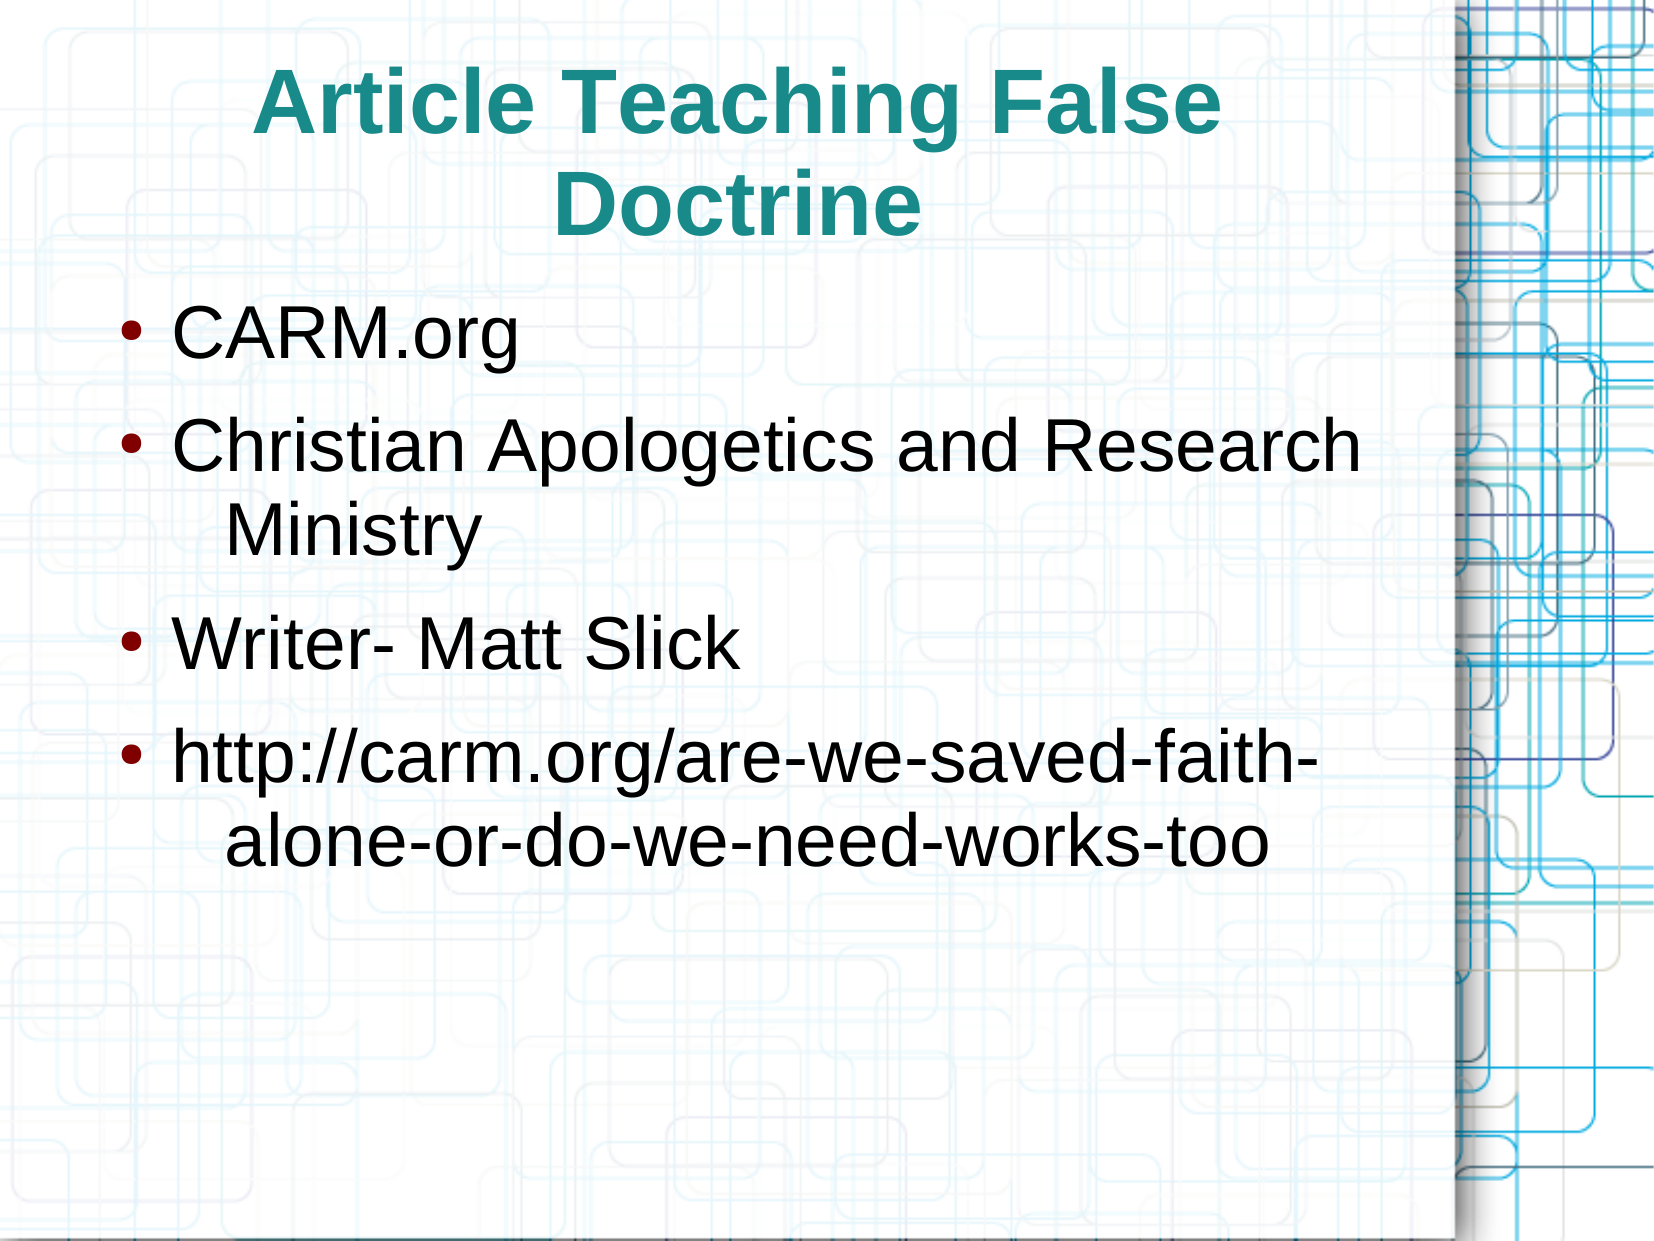

# Article Teaching False Doctrine
CARM.org
Christian Apologetics and Research Ministry
Writer- Matt Slick
http://carm.org/are-we-saved-faith-alone-or-do-we-need-works-too